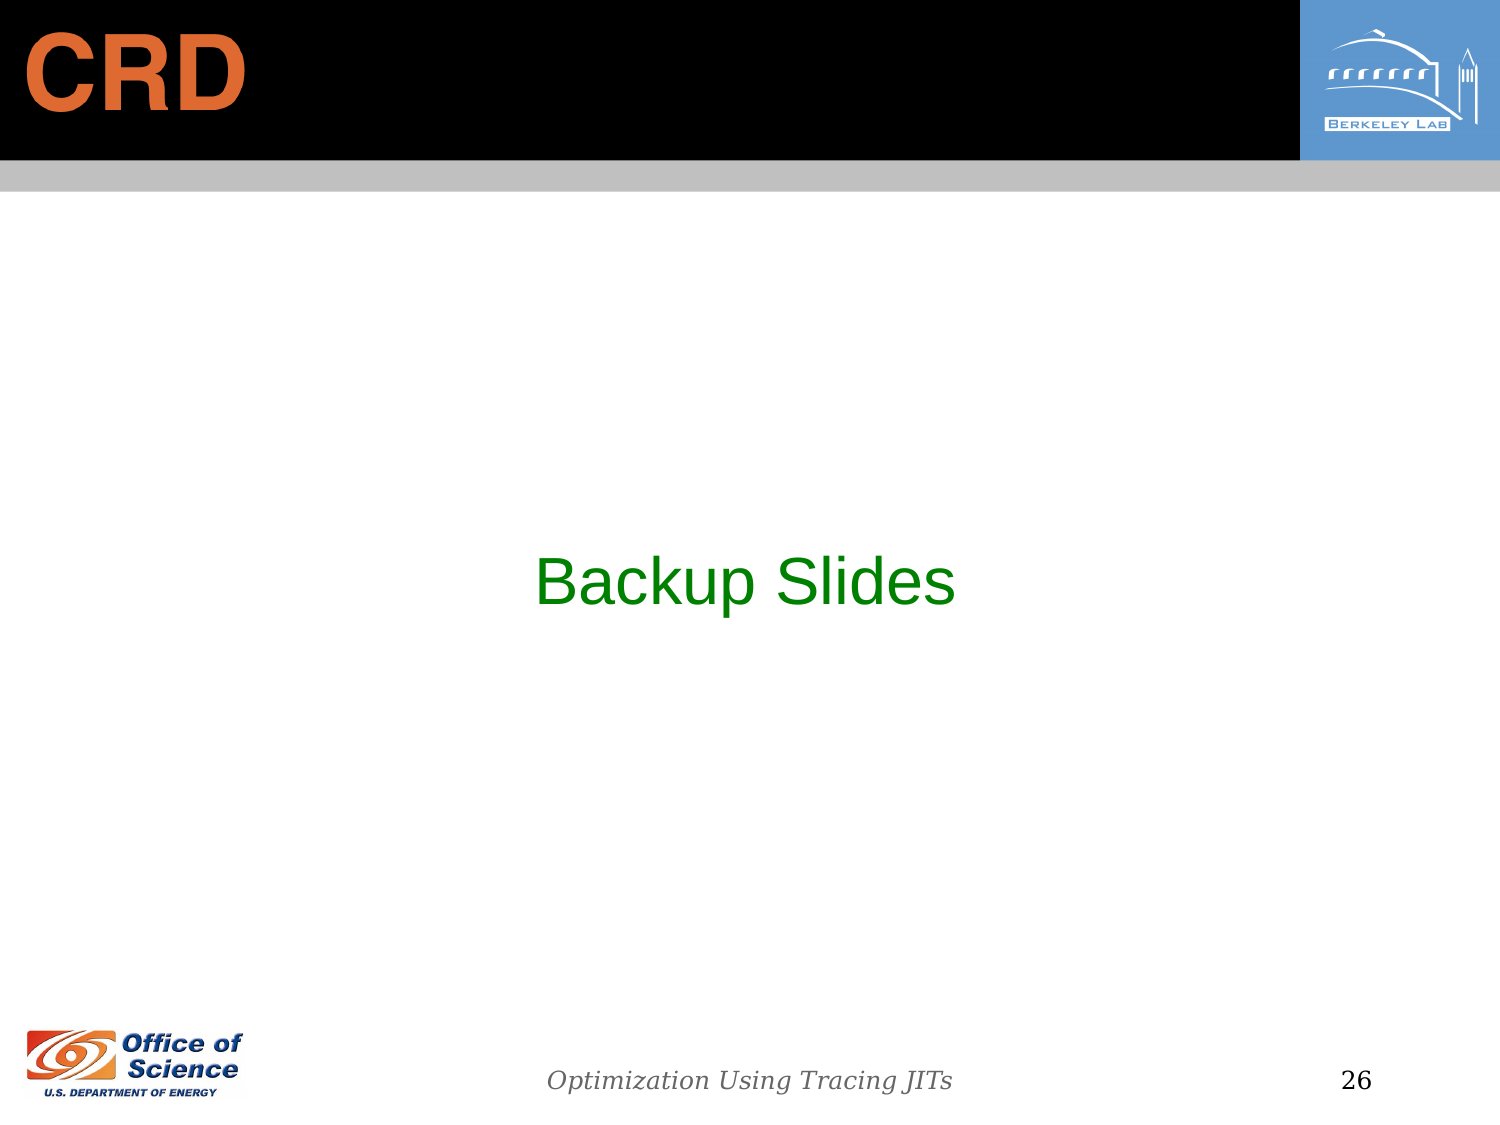

# Backup Slides
Optimization Using Tracing JITs
26